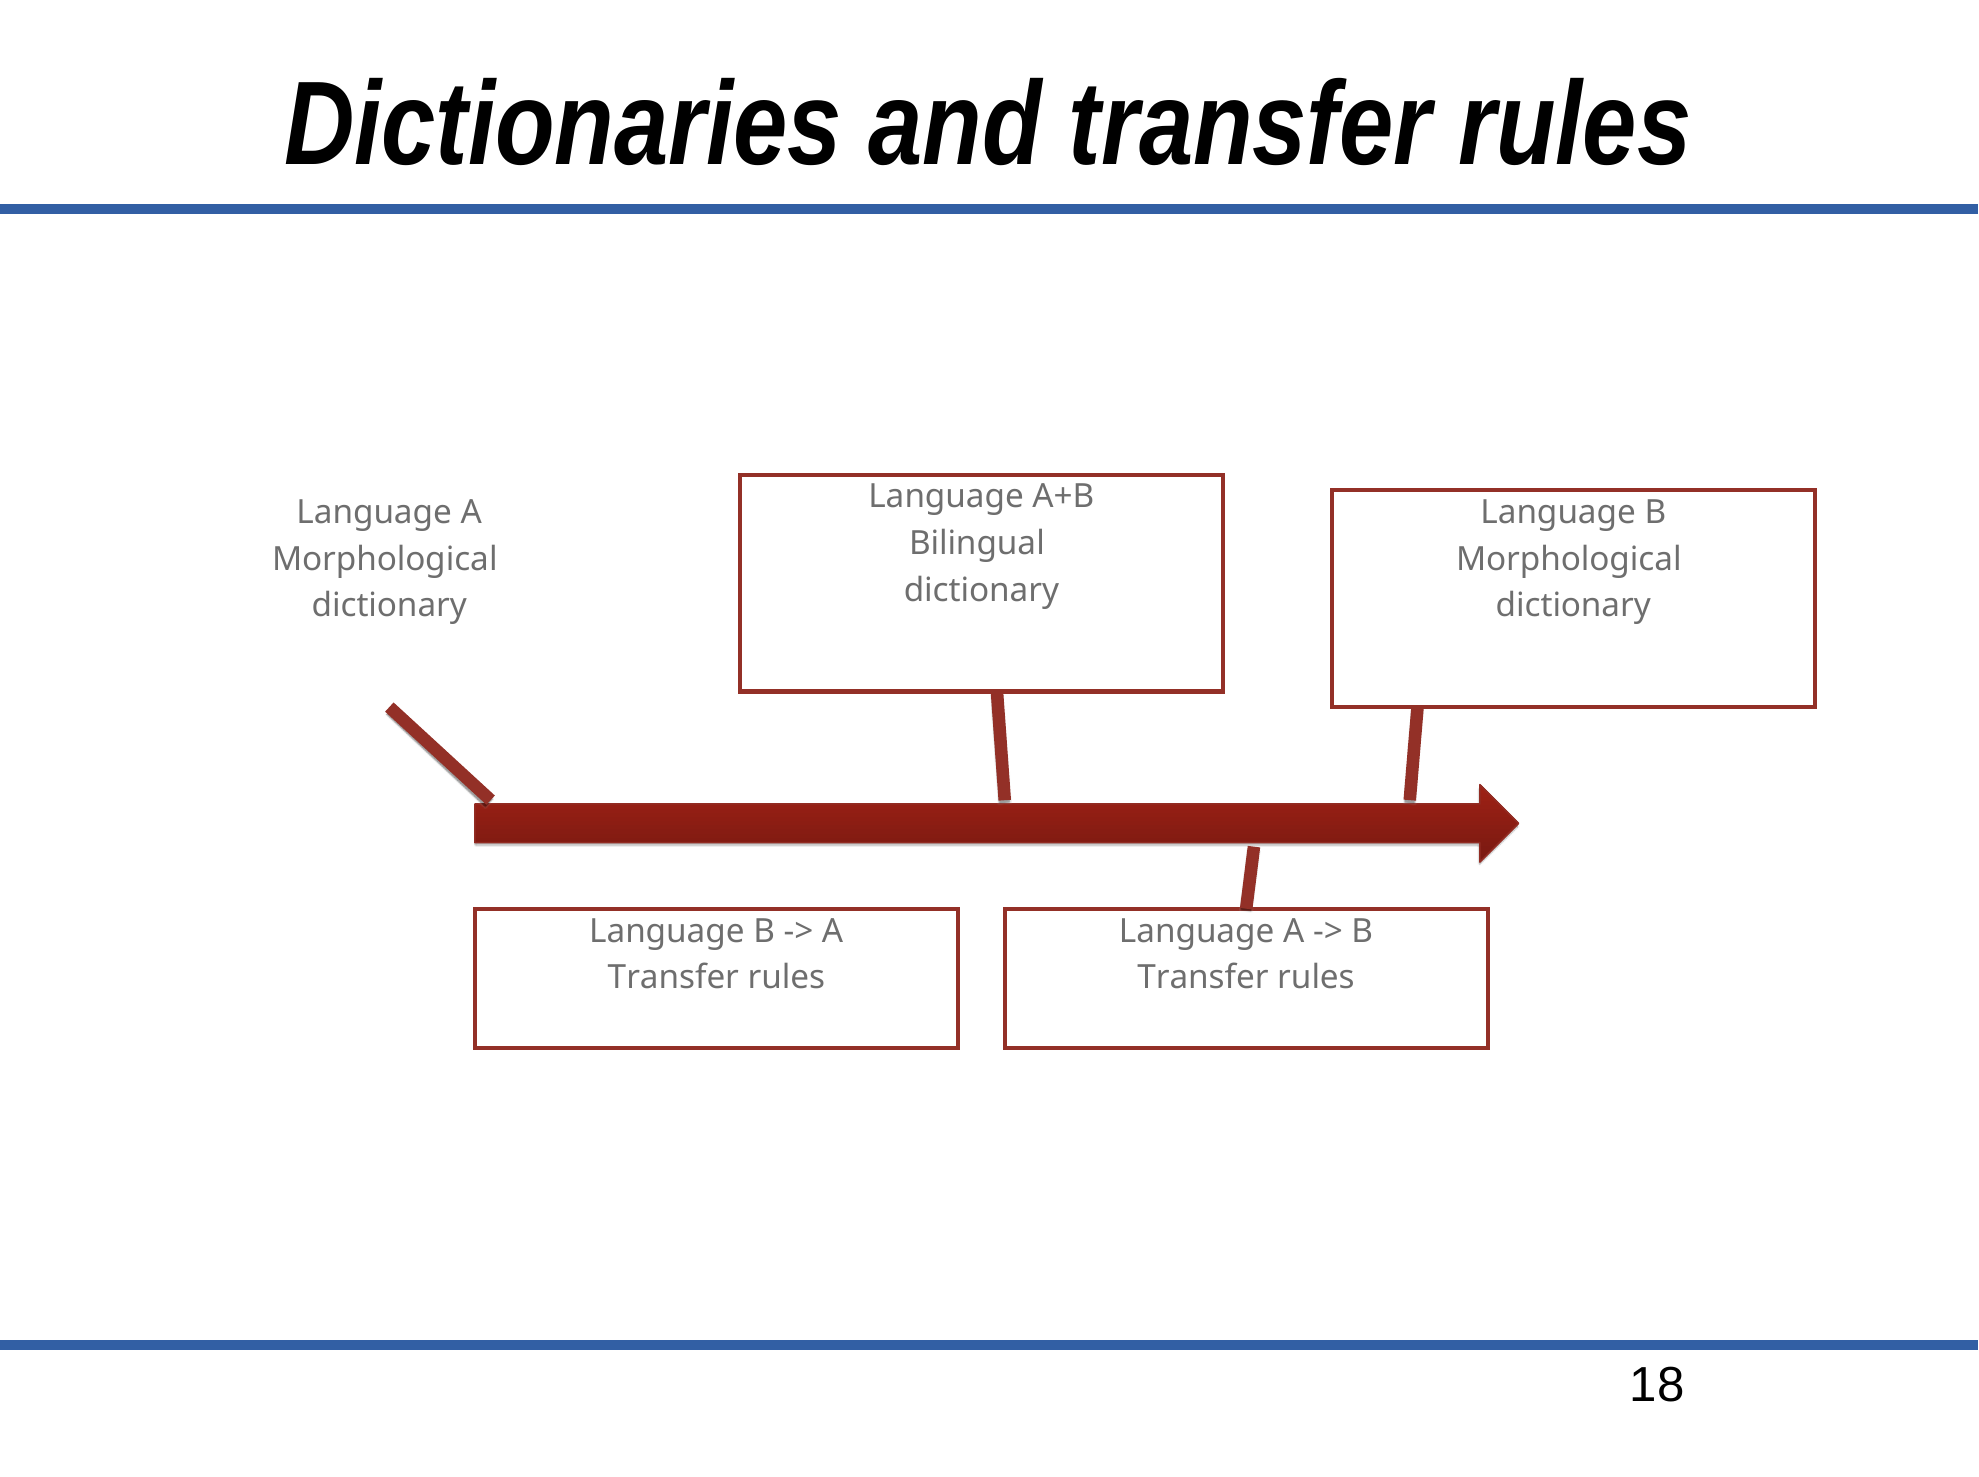

# Dictionaries and transfer rules
Language A+B
Bilingual
dictionary
Language A
Morphological
dictionary
Language B
Morphological
dictionary
Language B -> A
Transfer rules
Language A -> B
Transfer rules